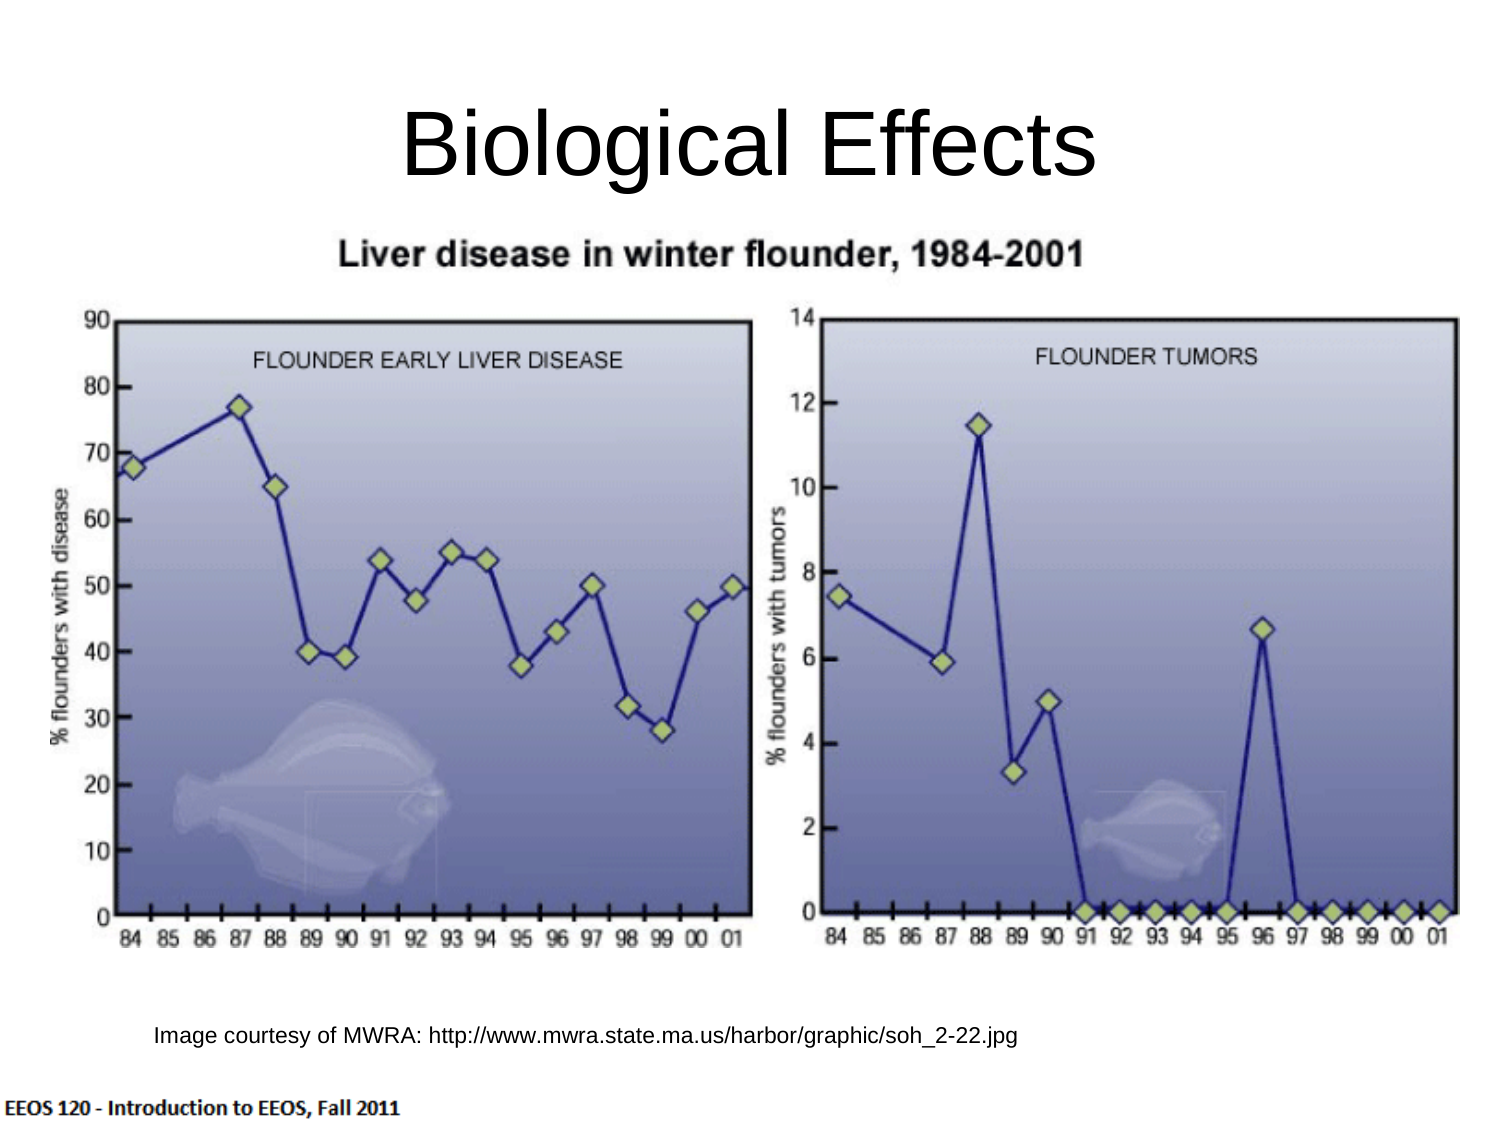

# Biological Effects
Image courtesy of MWRA: http://www.mwra.state.ma.us/harbor/graphic/soh_2-22.jpg